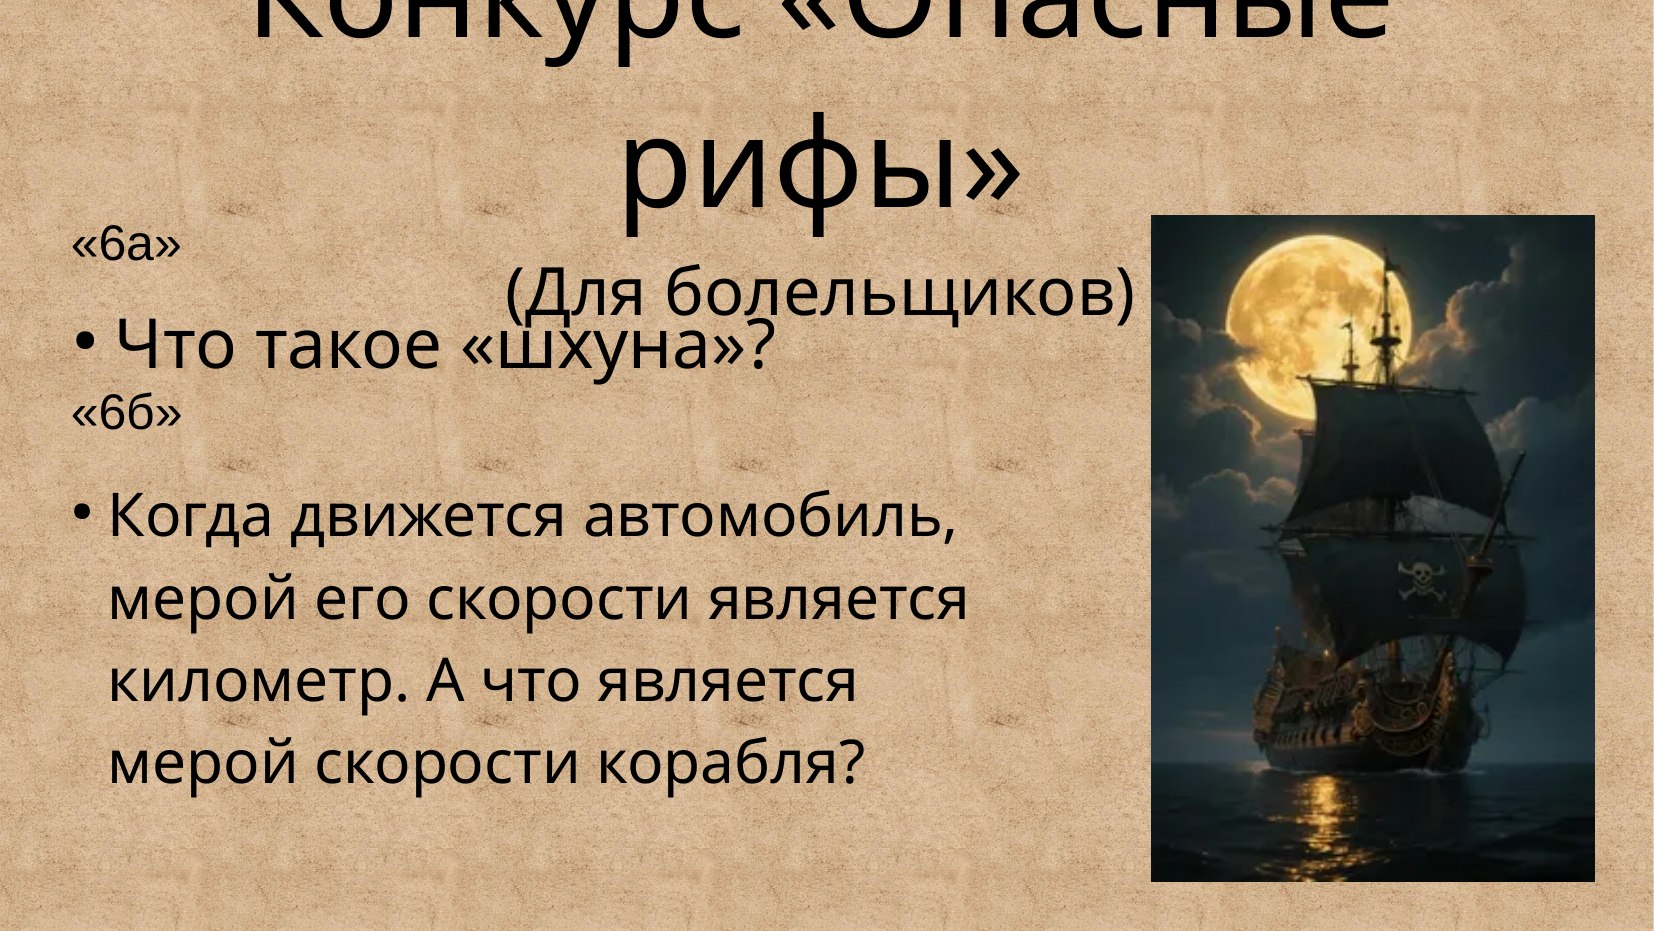

# Конкурс «Опасные рифы» (Для болельщиков)
«6а»
Что такое «шхуна»?
«6б»
Когда движется автомобиль, мерой его скорости является километр. А что является мерой скорости корабля?